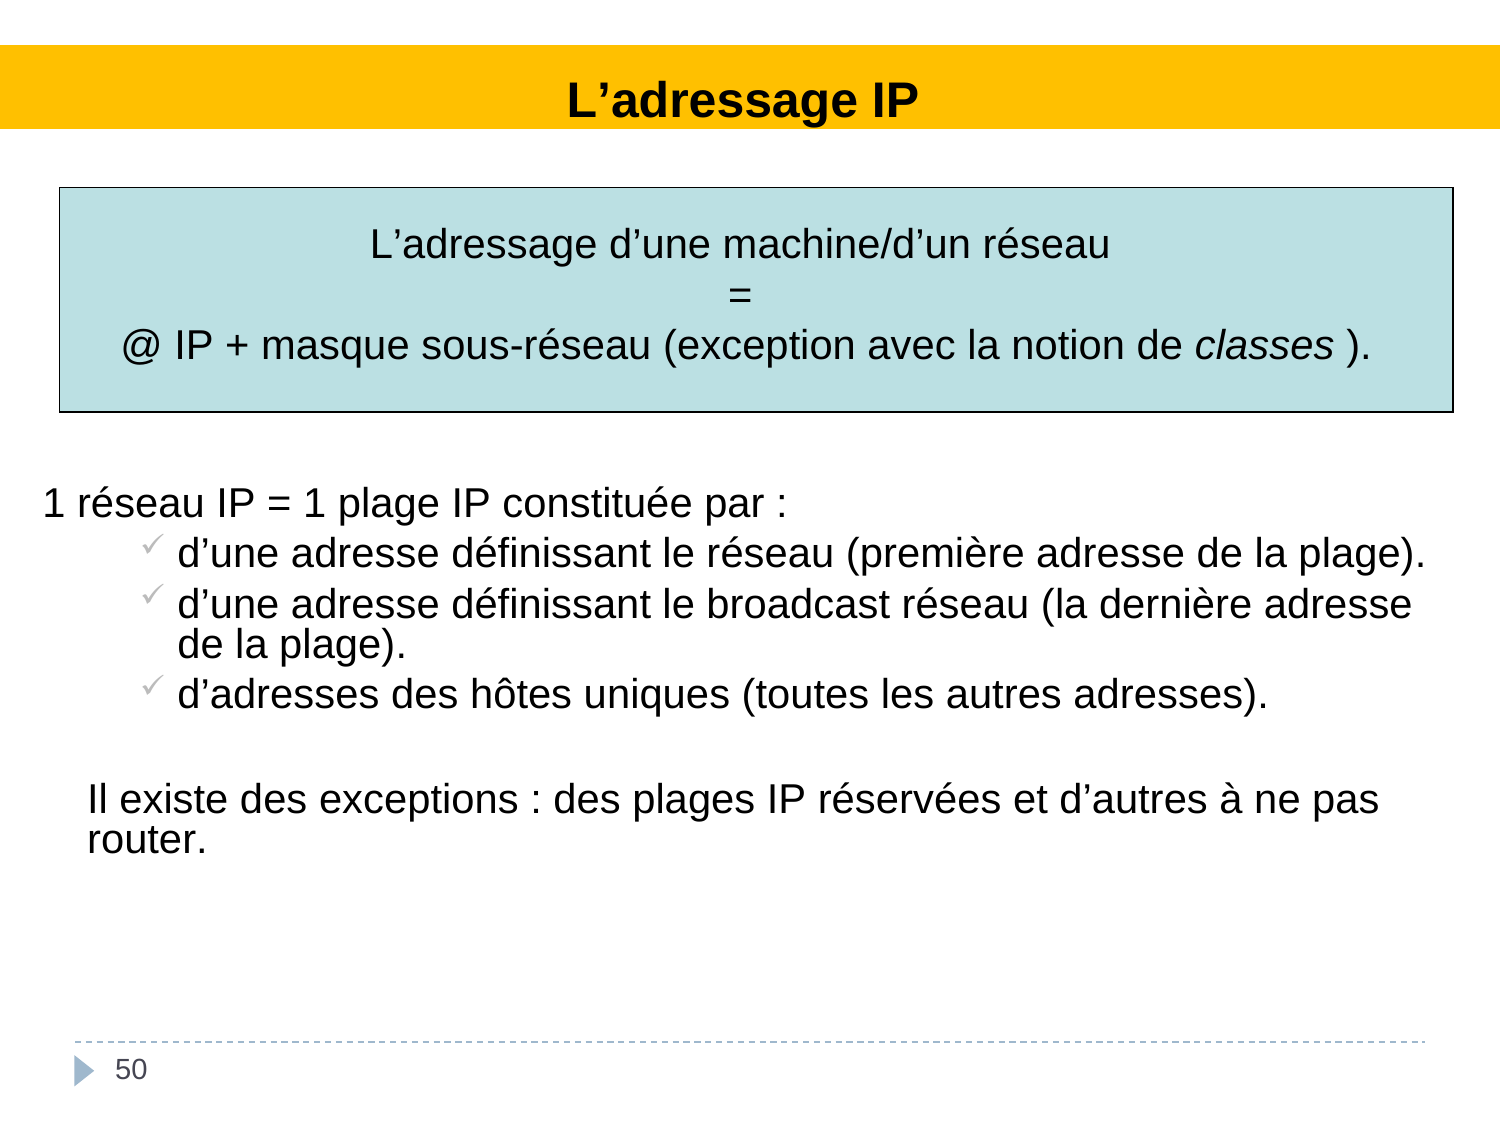

L’adressage IP
# L’adressage d’une machine/d’un réseau
=
@ IP + masque sous-réseau (exception avec la notion de classes ).
1 réseau IP = 1 plage IP constituée par :
d’une adresse définissant le réseau (première adresse de la plage).
d’une adresse définissant le broadcast réseau (la dernière adresse de la plage).
d’adresses des hôtes uniques (toutes les autres adresses).
Il existe des exceptions : des plages IP réservées et d’autres à ne pas router.